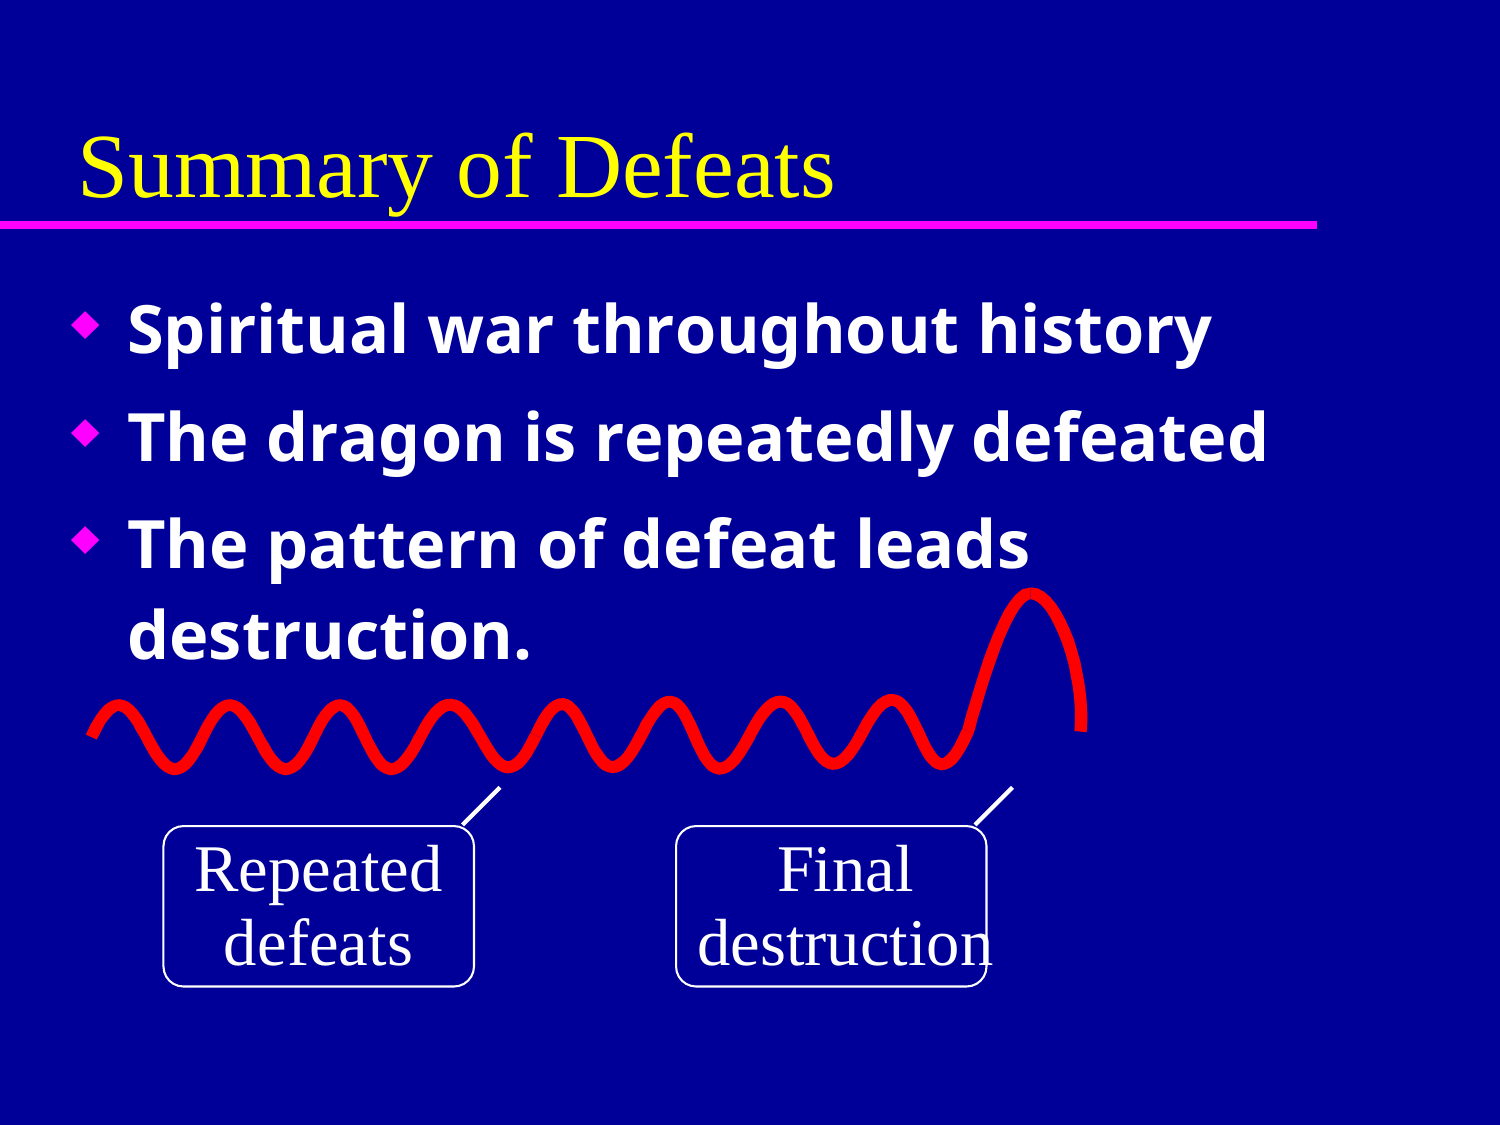

# Summary of Defeats
Spiritual war throughout history
The dragon is repeatedly defeated
The pattern of defeat leads destruction.
Repeated
defeats
Final
destruction